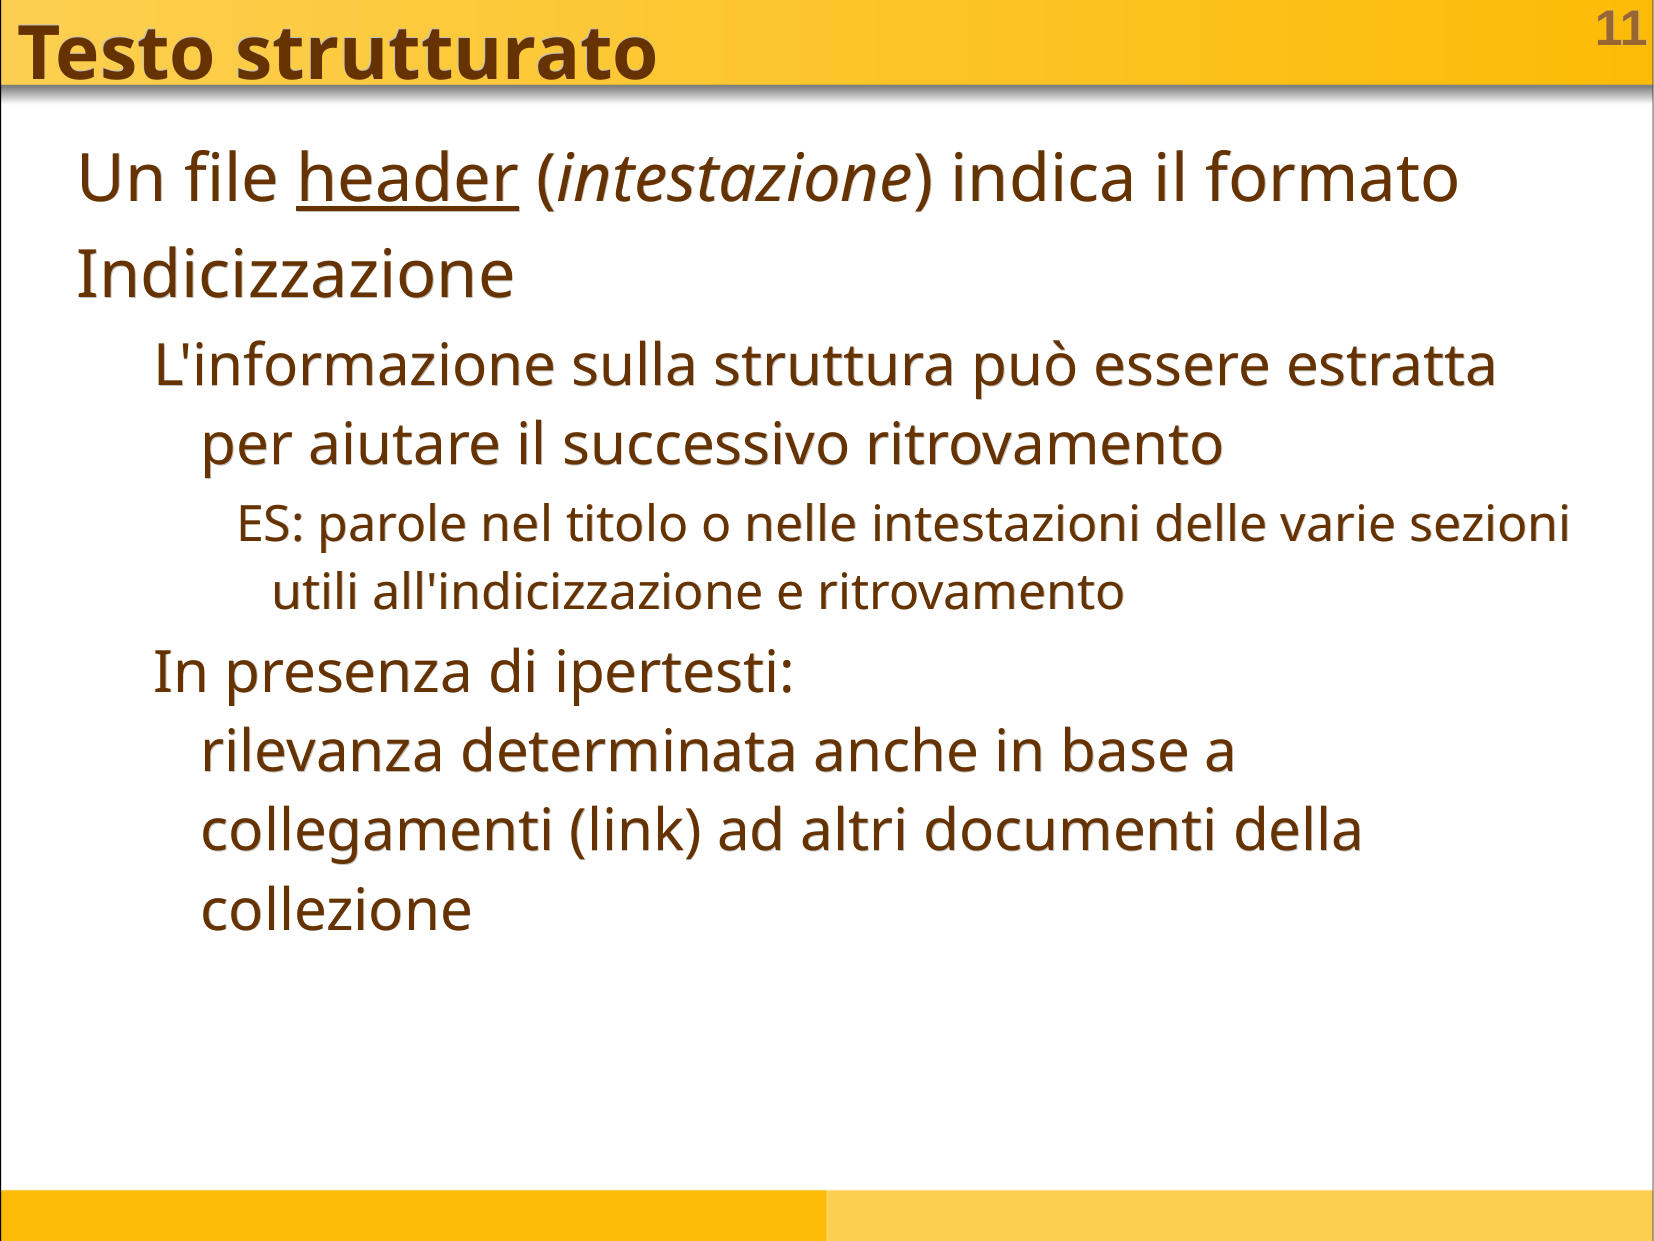

11
# Testo strutturato
Un file header (intestazione) indica il formato
Indicizzazione
L'informazione sulla struttura può essere estratta per aiutare il successivo ritrovamento
ES: parole nel titolo o nelle intestazioni delle varie sezioni utili all'indicizzazione e ritrovamento
In presenza di ipertesti:
rilevanza determinata anche in base a collegamenti (link) ad altri documenti della collezione